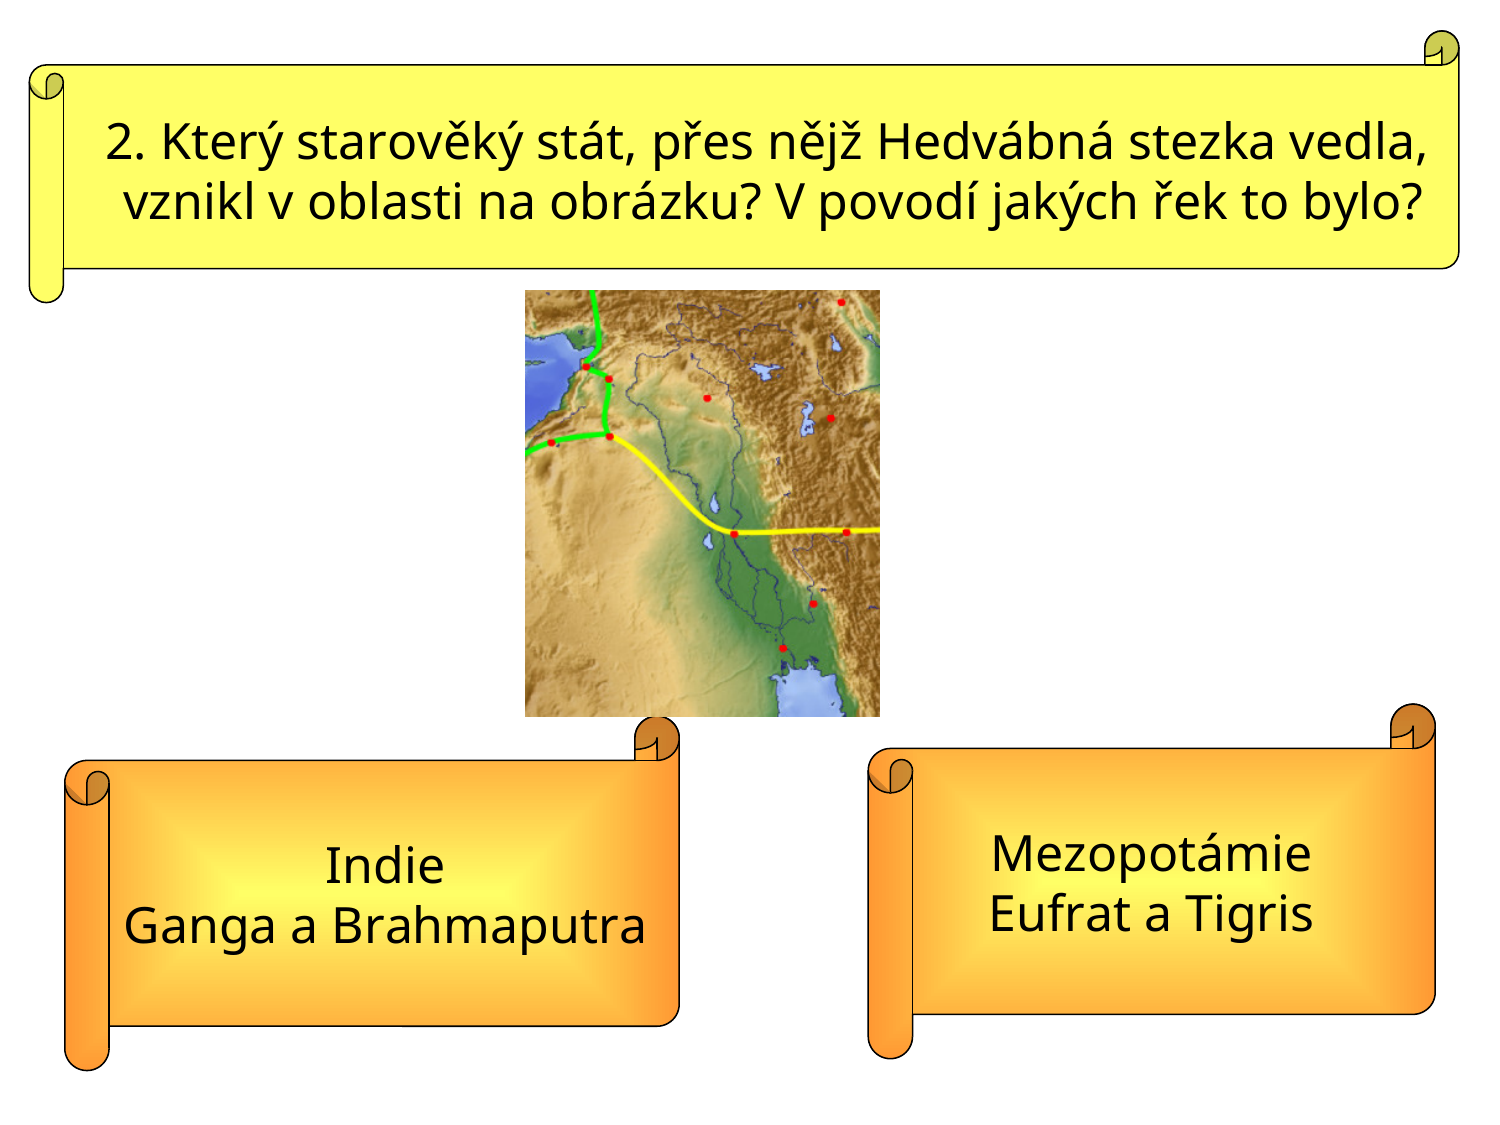

2. Který starověký stát, přes nějž Hedvábná stezka vedla,
vznikl v oblasti na obrázku? V povodí jakých řek to bylo?
Mezopotámie
Eufrat a Tigris
Indie
Ganga a Brahmaputra